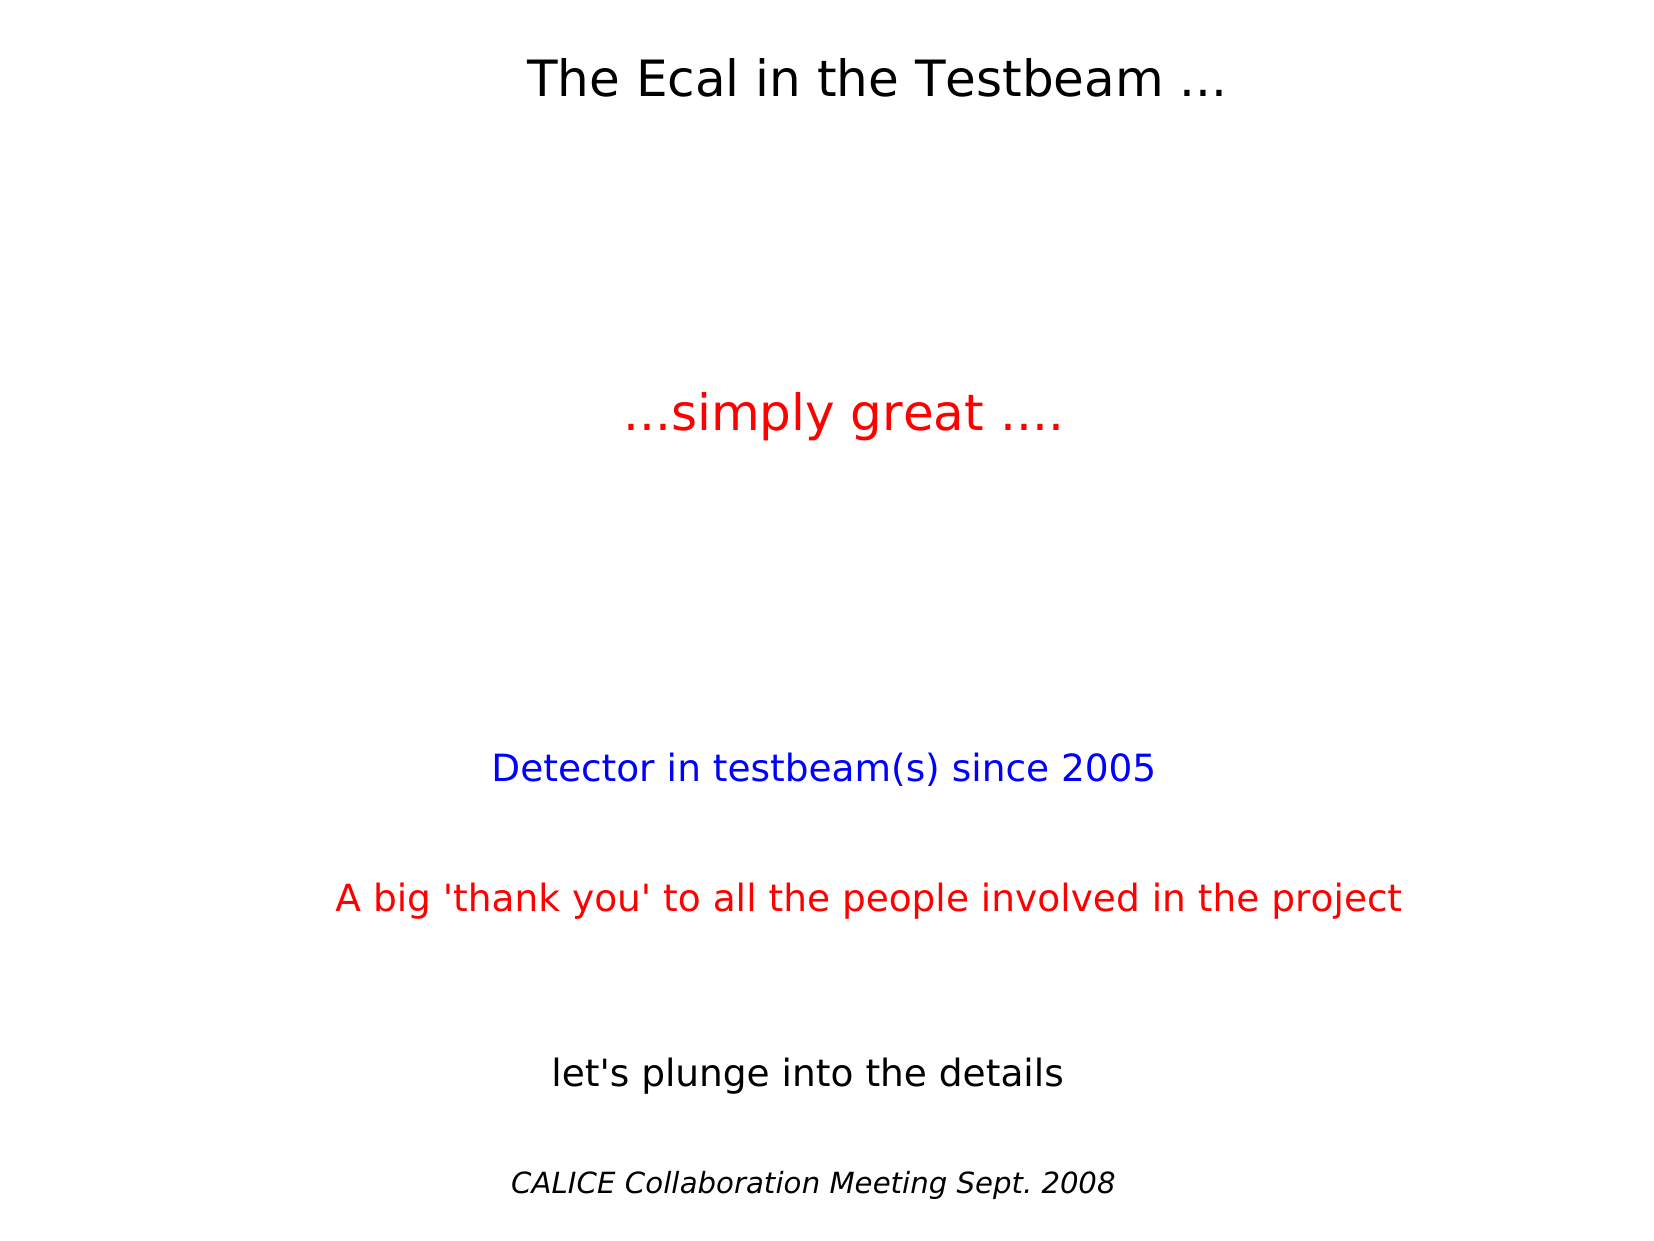

The Ecal in the Testbeam ...
 ...simply great ....
 Detector in testbeam(s) since 2005
A big 'thank you' to all the people involved in the project
 let's plunge into the details